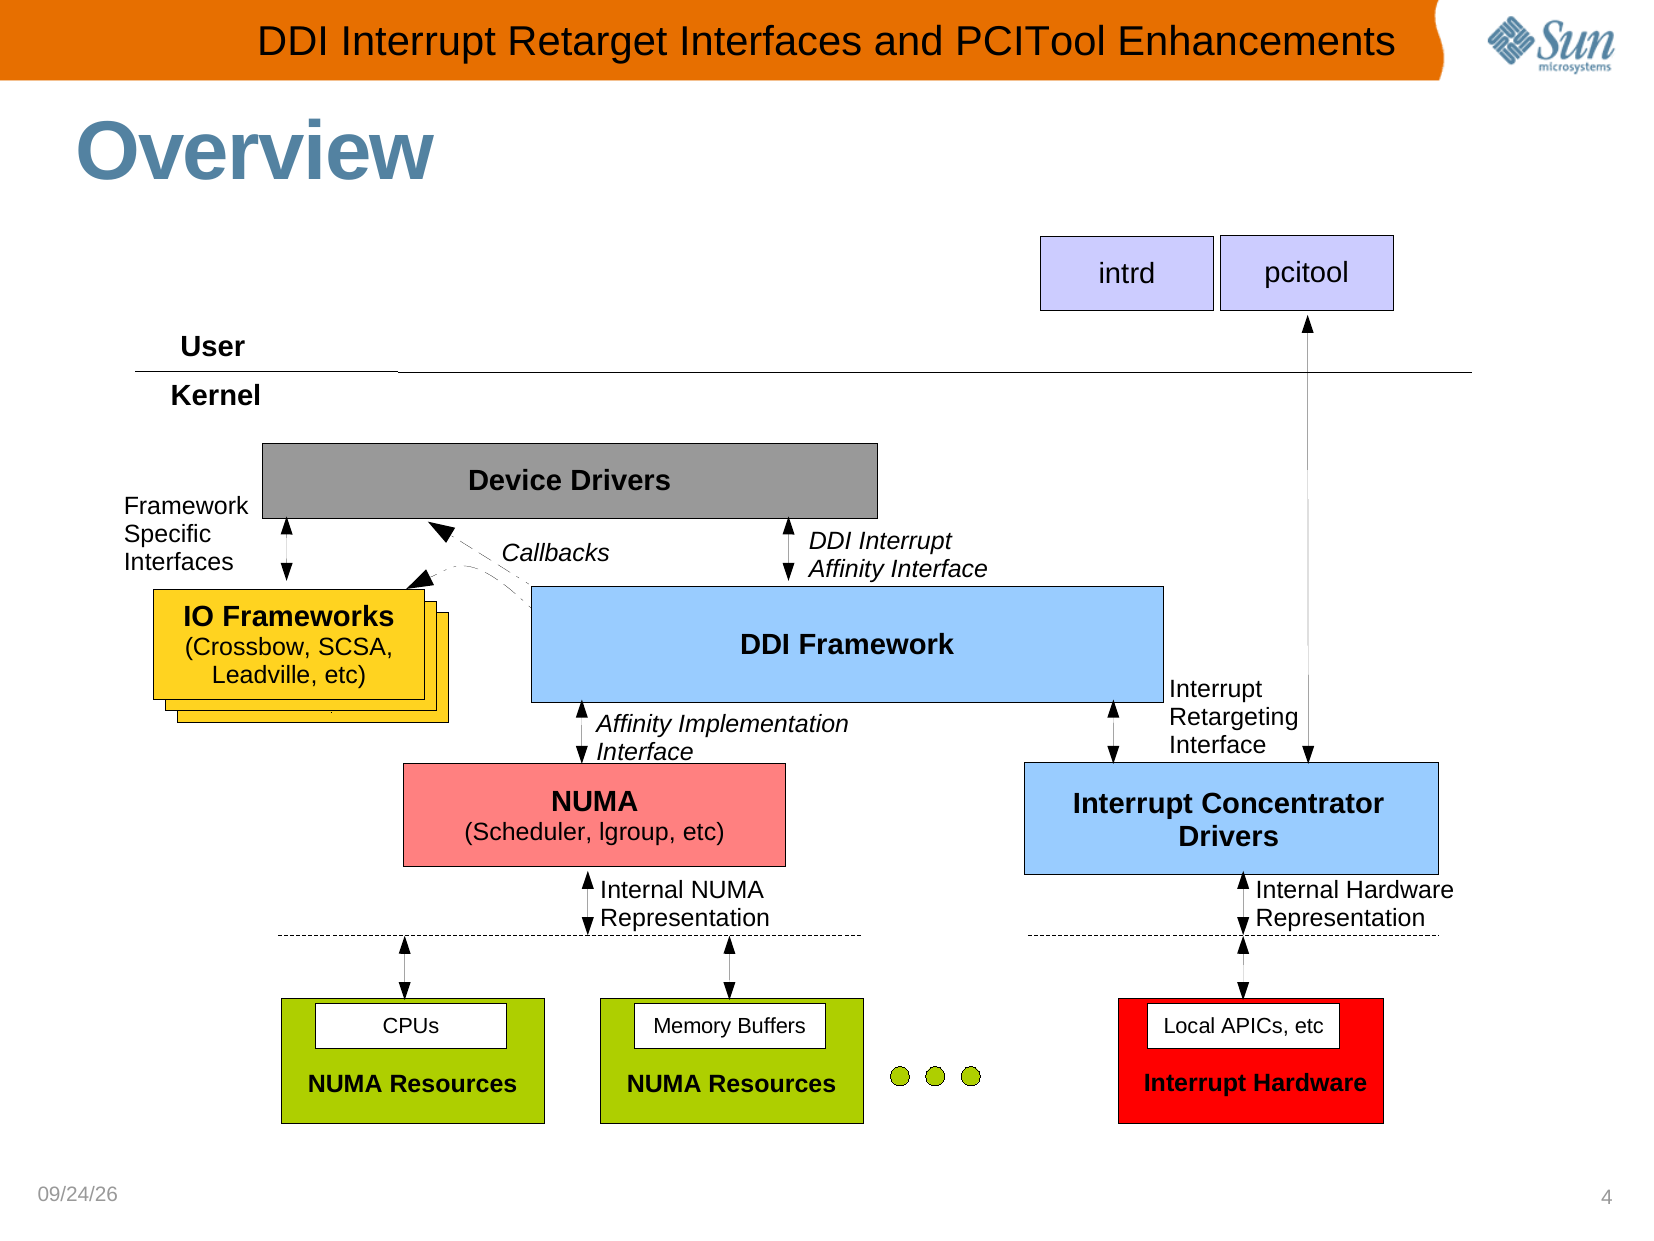

# Overview
pcitool
intrd
User
Kernel
Device Drivers
Framework
Specific
Interfaces
DDI Interrupt
Affinity Interface
Callbacks
DDI Framework
IO Frameworks
(Crossbow, SCSA,
Leadville, etc)
Interrupt
Retargeting
Interface
Affinity Implementation
Interface
NUMA
(Scheduler, lgroup, etc)
Interrupt Concentrator Drivers
Internal NUMA
Representation
Internal Hardware
Representation
NUMA Resources
NUMA Resources
CPUs
Memory Buffers
Local APICs, etc
Interrupt Hardware
4